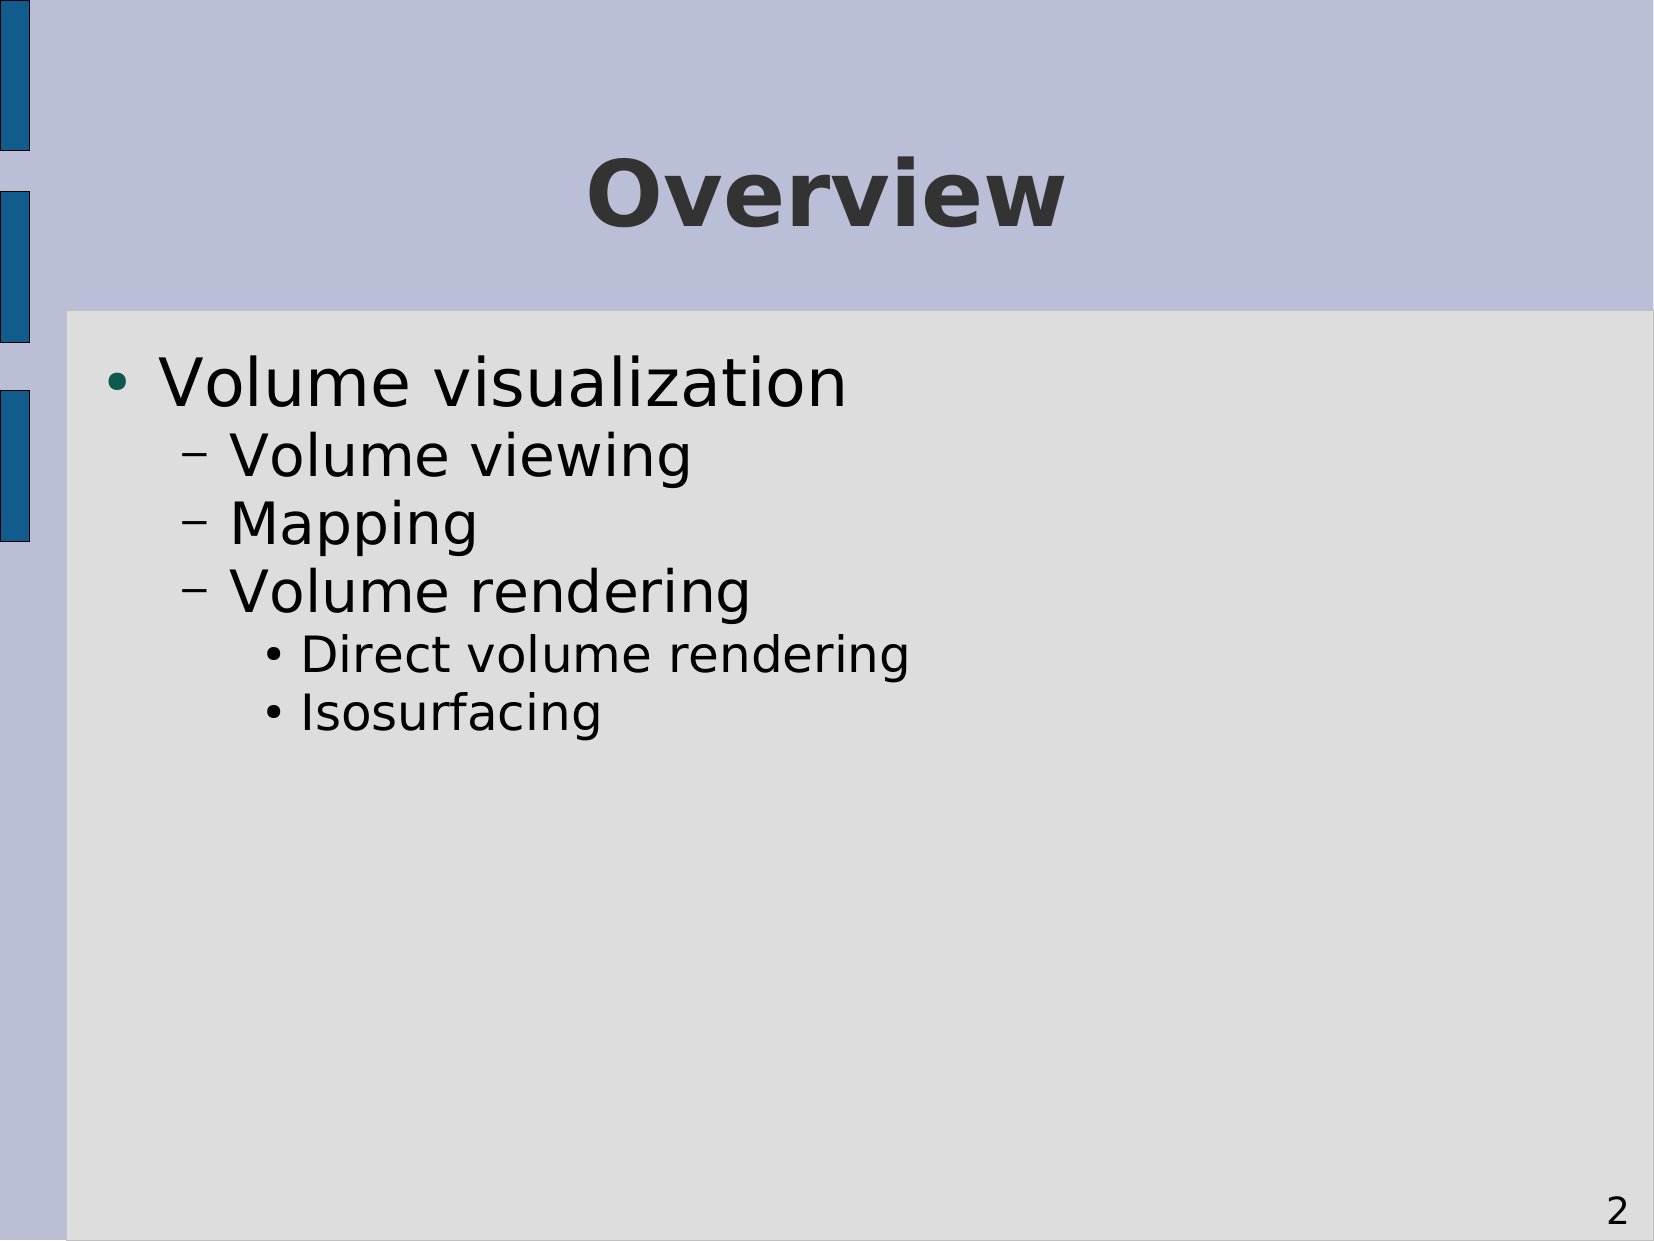

# Overview
Volume visualization
Volume viewing
Mapping
Volume rendering
Direct volume rendering
Isosurfacing